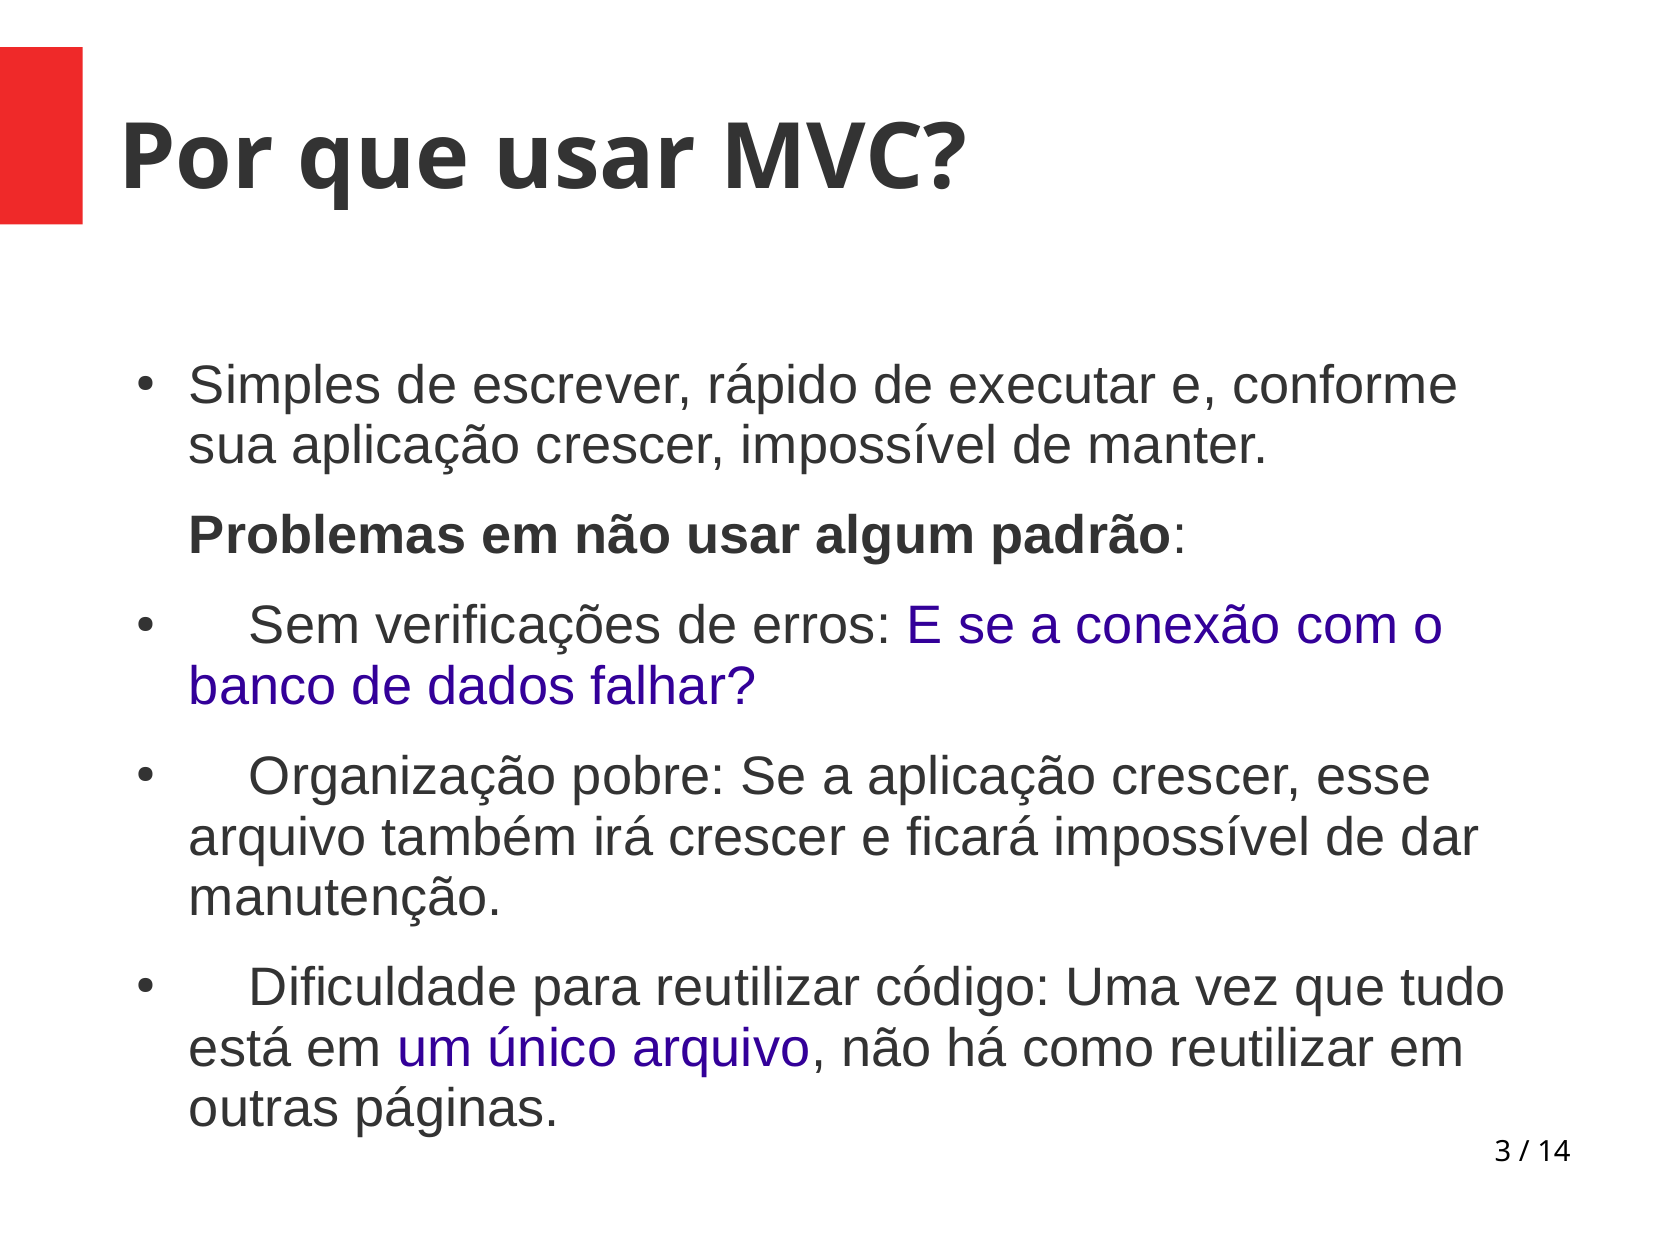

# Por que usar MVC?
Simples de escrever, rápido de executar e, conforme sua aplicação crescer, impossível de manter.
Problemas em não usar algum padrão:
 Sem verificações de erros: E se a conexão com o banco de dados falhar?
 Organização pobre: Se a aplicação crescer, esse arquivo também irá crescer e ficará impossível de dar manutenção.
 Dificuldade para reutilizar código: Uma vez que tudo está em um único arquivo, não há como reutilizar em outras páginas.
3